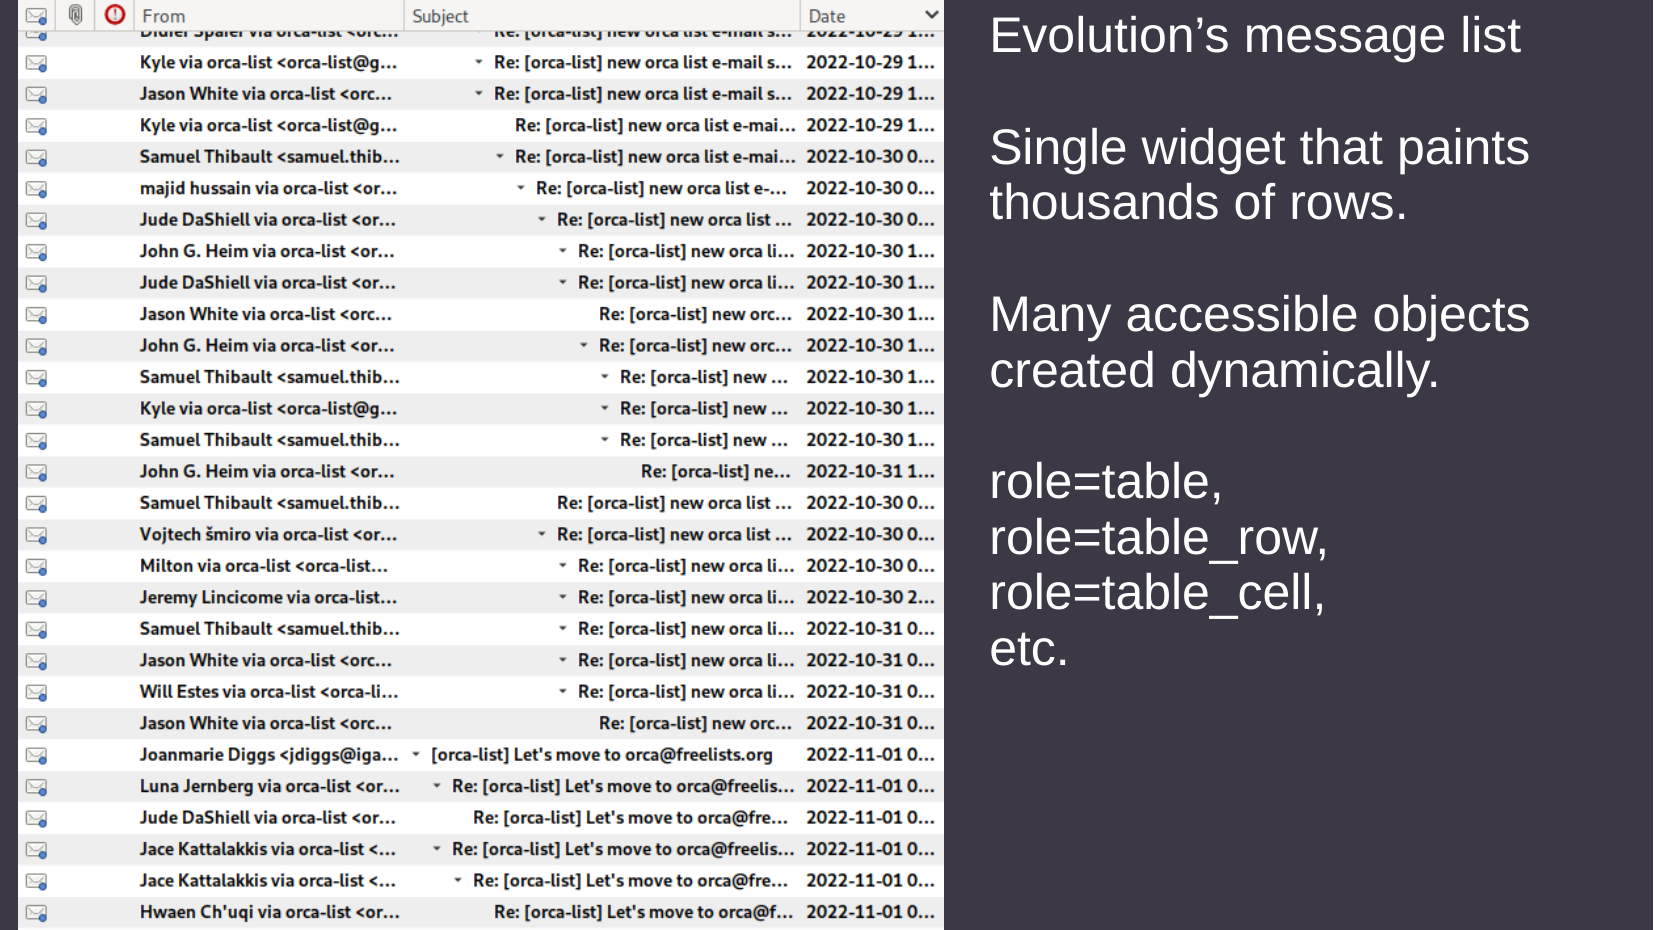

Evolution’s message list
Single widget that paints thousands of rows.
Many accessible objects created dynamically.
role=table,
role=table_row,
role=table_cell,
etc.